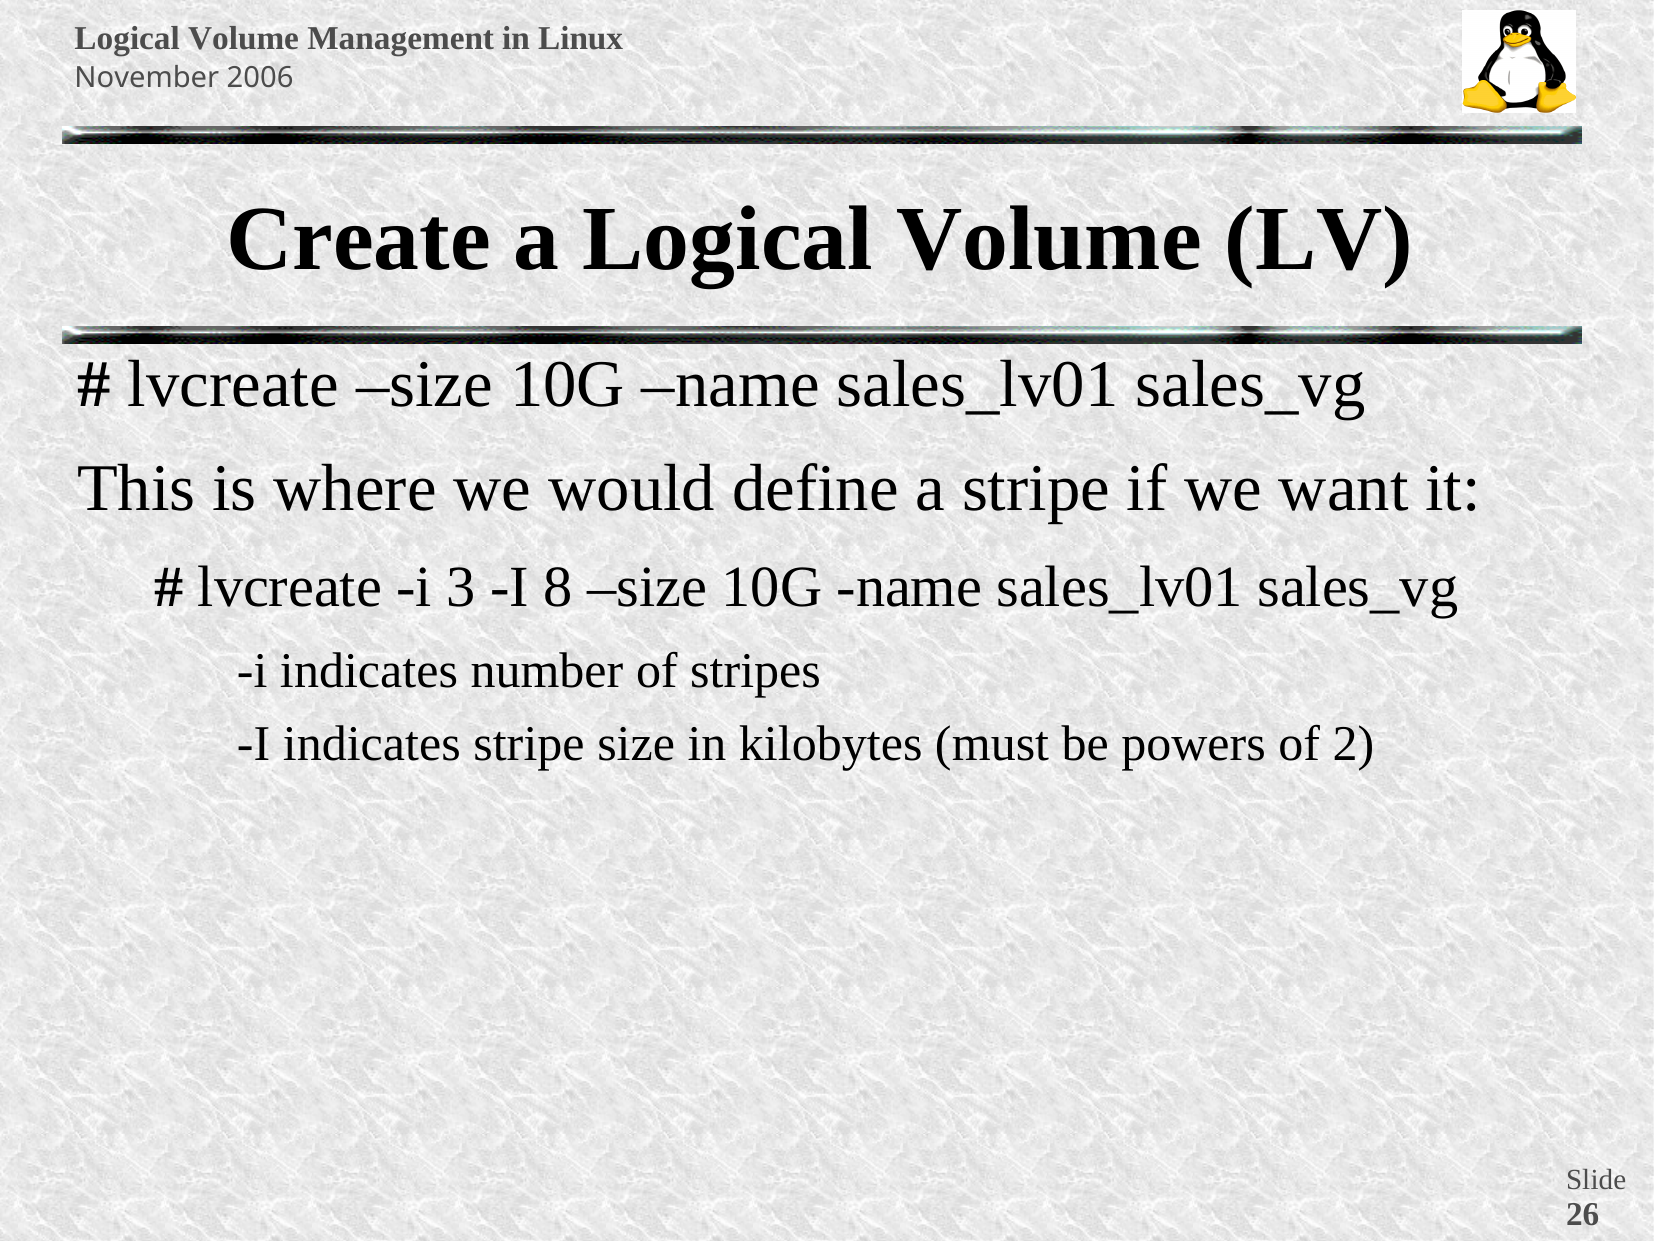

# Create a Logical Volume (LV)
# lvcreate –size 10G –name sales_lv01 sales_vg
This is where we would define a stripe if we want it:
# lvcreate -i 3 -I 8 –size 10G -name sales_lv01 sales_vg
-i indicates number of stripes
-I indicates stripe size in kilobytes (must be powers of 2)